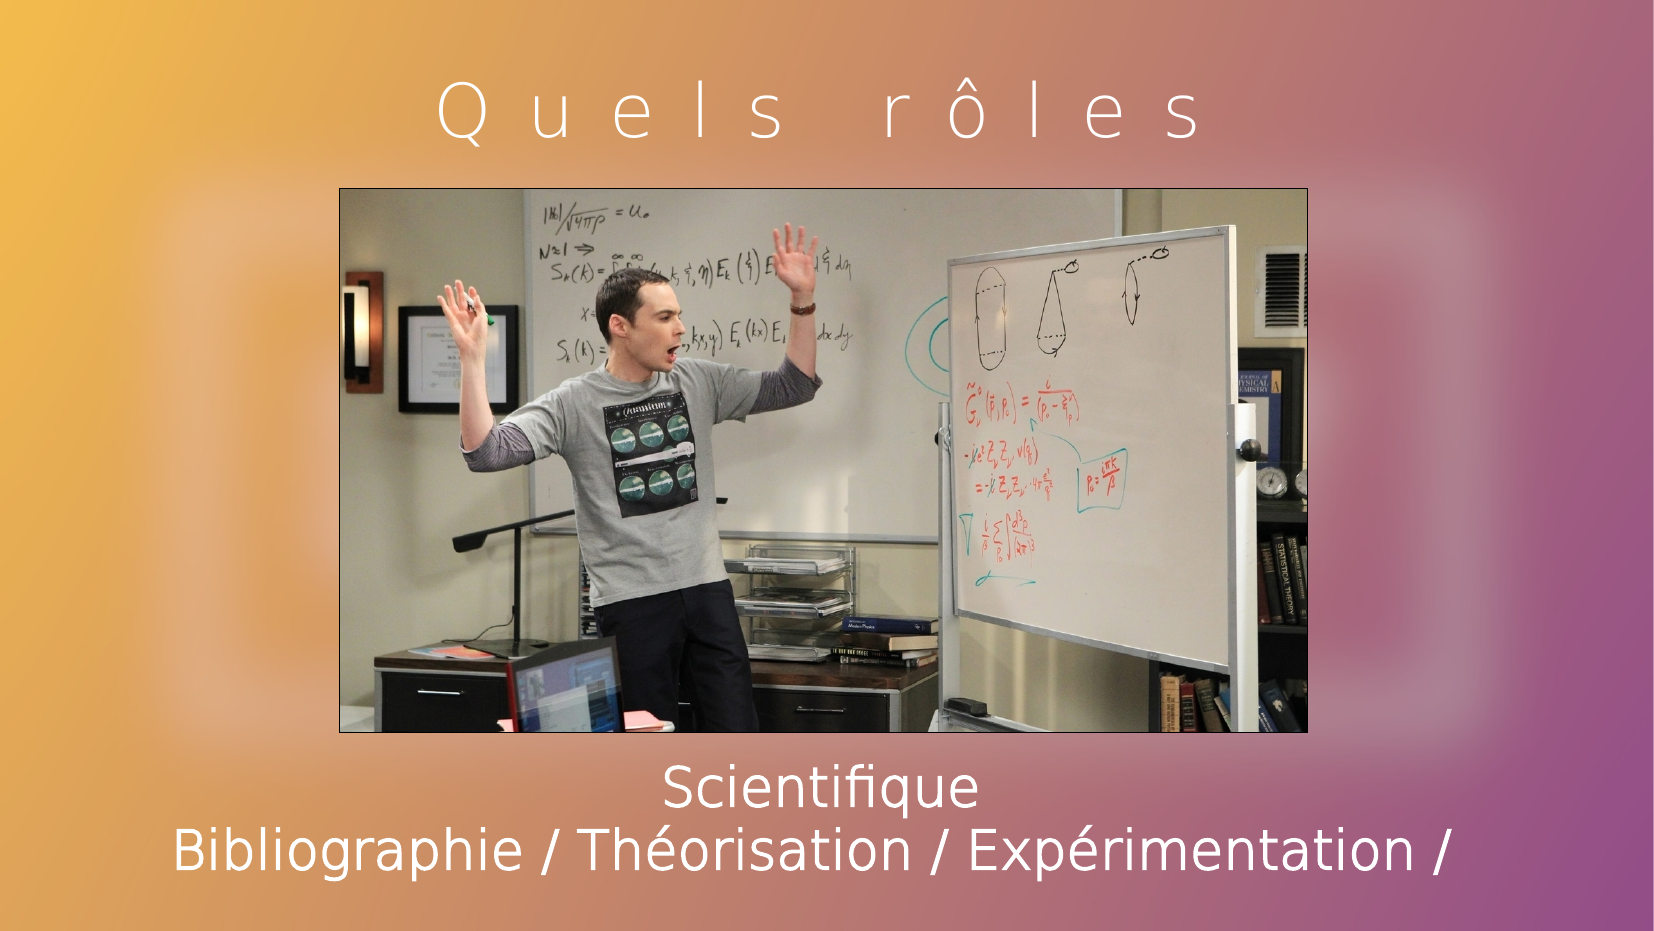

# Quels rôles
Scientifique
Bibliographie / Théorisation / Expérimentation /